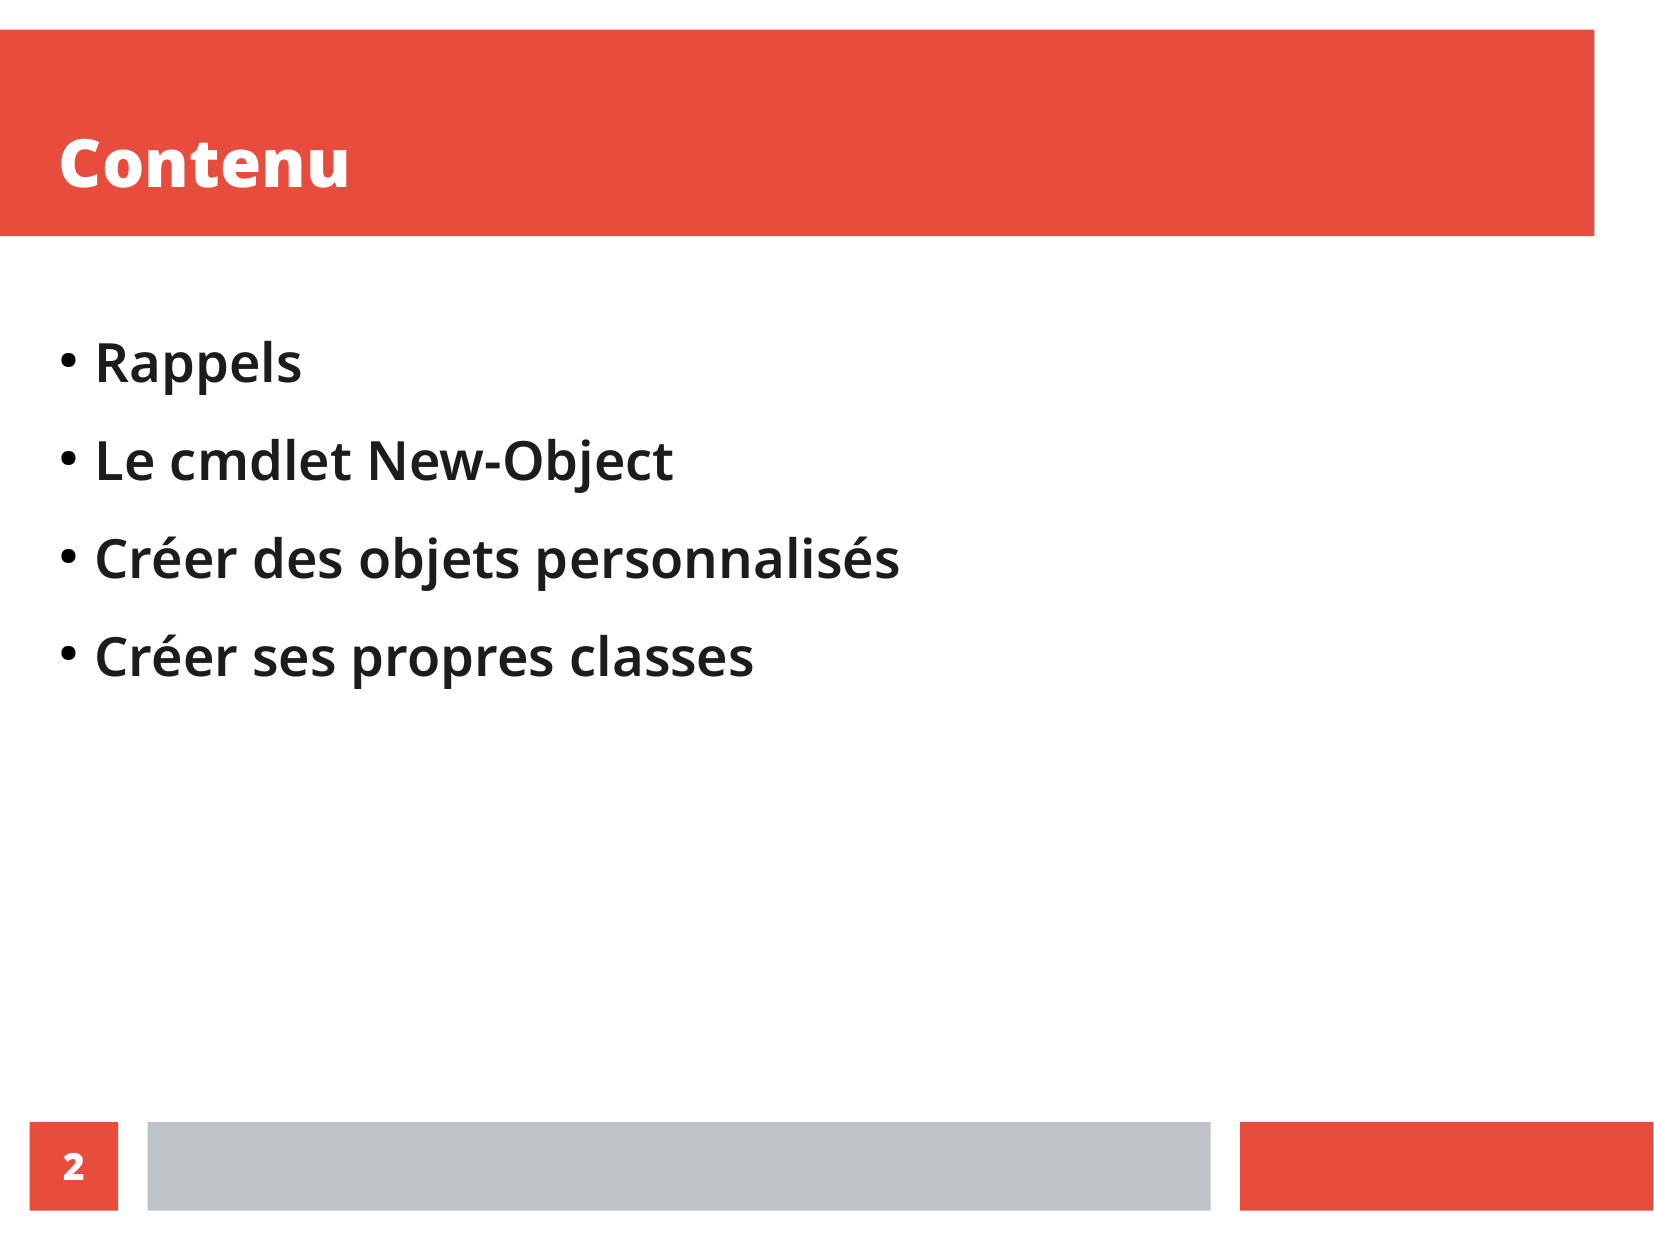

# Contenu
Rappels
Le cmdlet New-Object
Créer des objets personnalisés
Créer ses propres classes
2